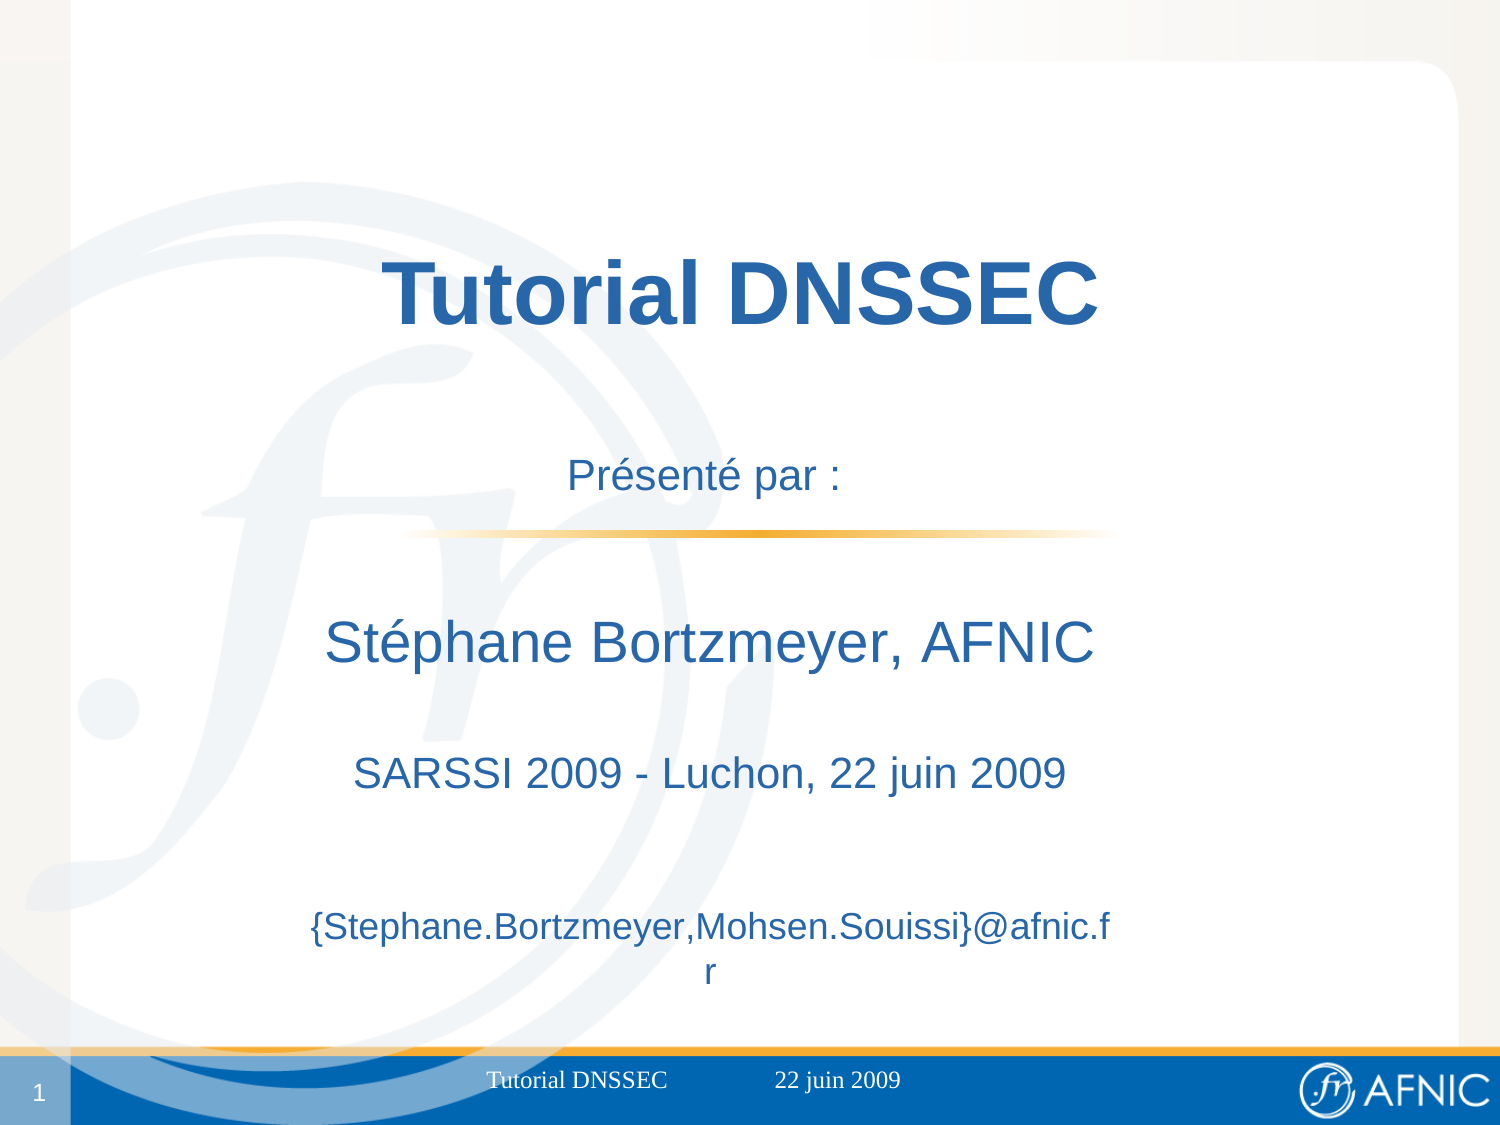

# Tutorial DNSSEC
Présenté par :
Stéphane Bortzmeyer, AFNIC
SARSSI 2009 - Luchon, 22 juin 2009
{Stephane.Bortzmeyer,Mohsen.Souissi}@afnic.fr